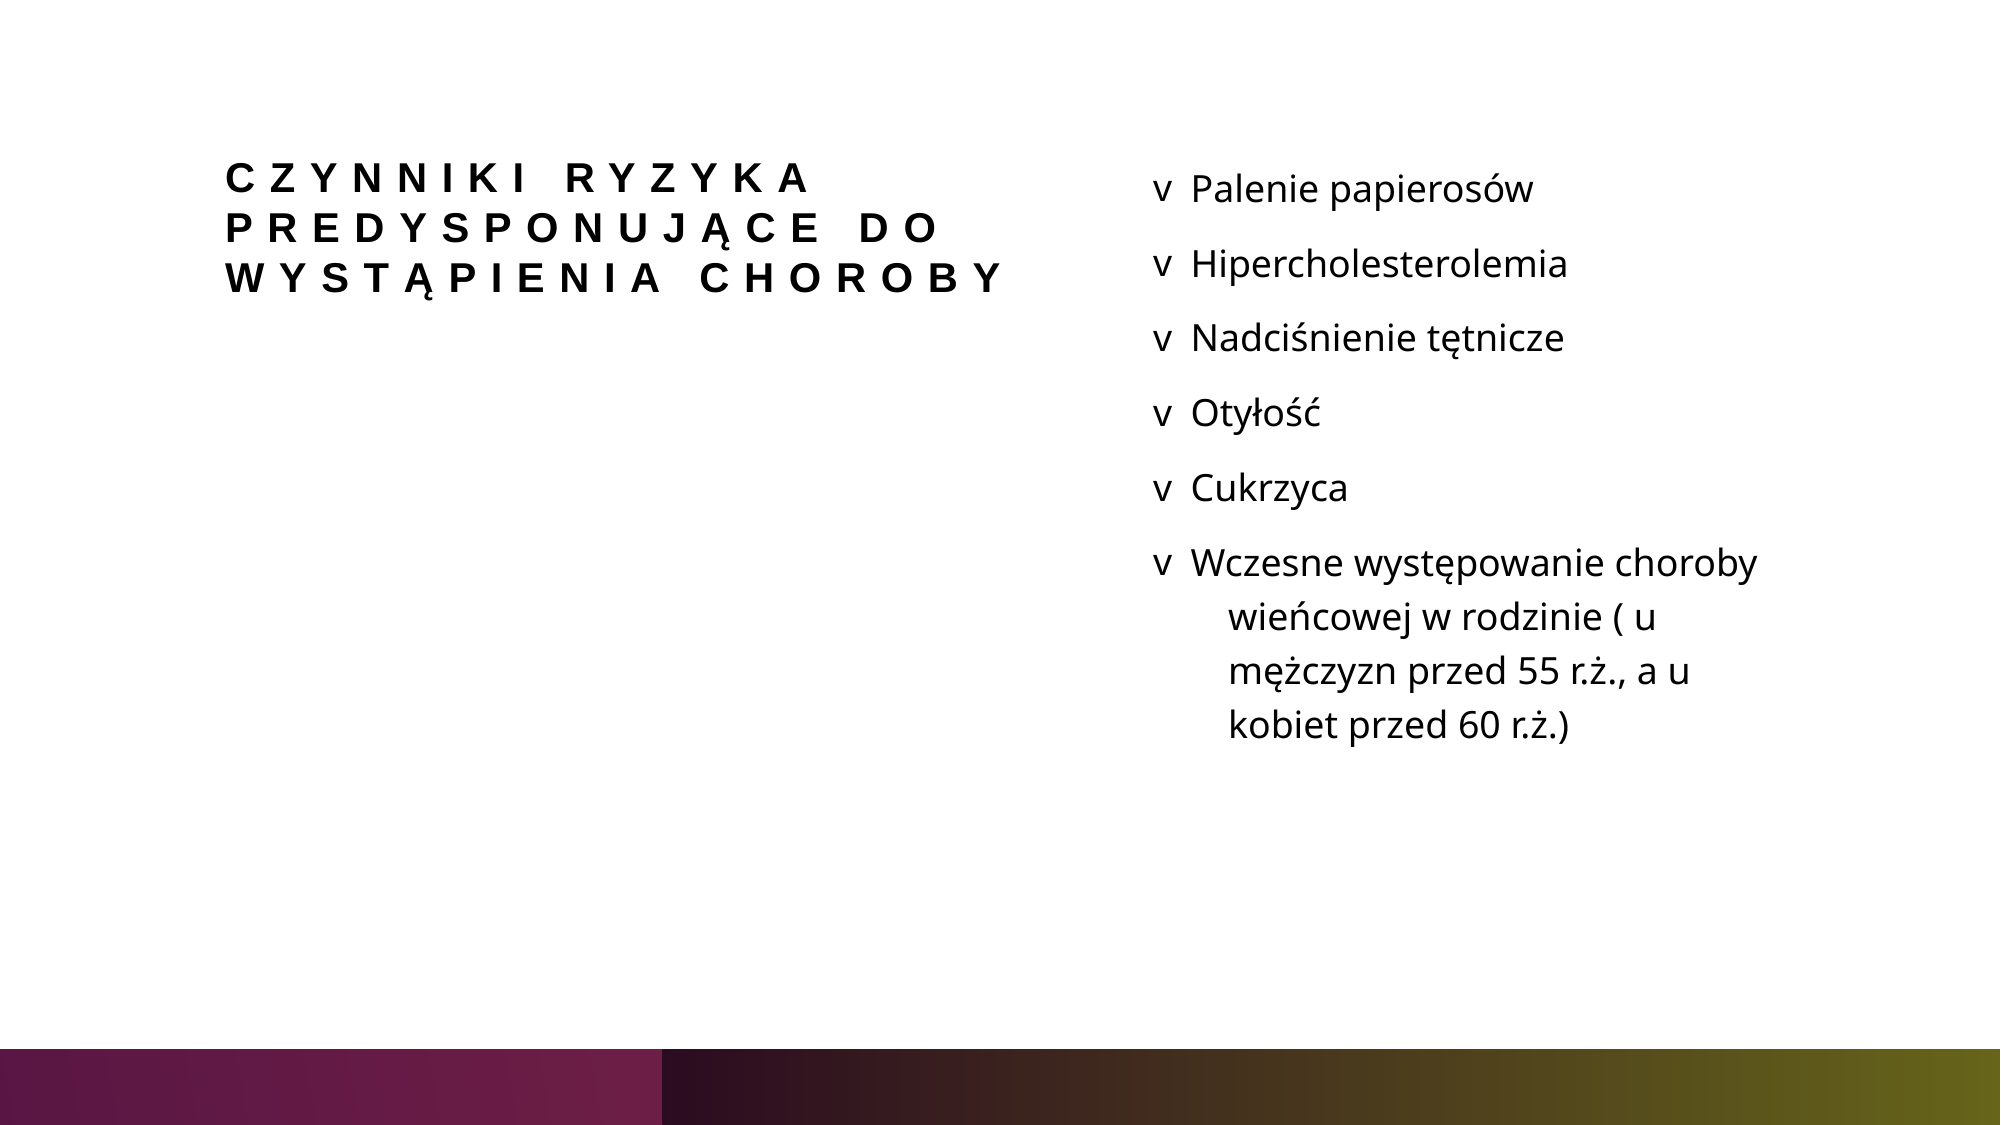

# Czynniki ryzyka predysponujące do wystąpienia choroby
Palenie papierosów
Hipercholesterolemia
Nadciśnienie tętnicze
Otyłość
Cukrzyca
Wczesne występowanie choroby wieńcowej w rodzinie ( u mężczyzn przed 55 r.ż., a u kobiet przed 60 r.ż.)